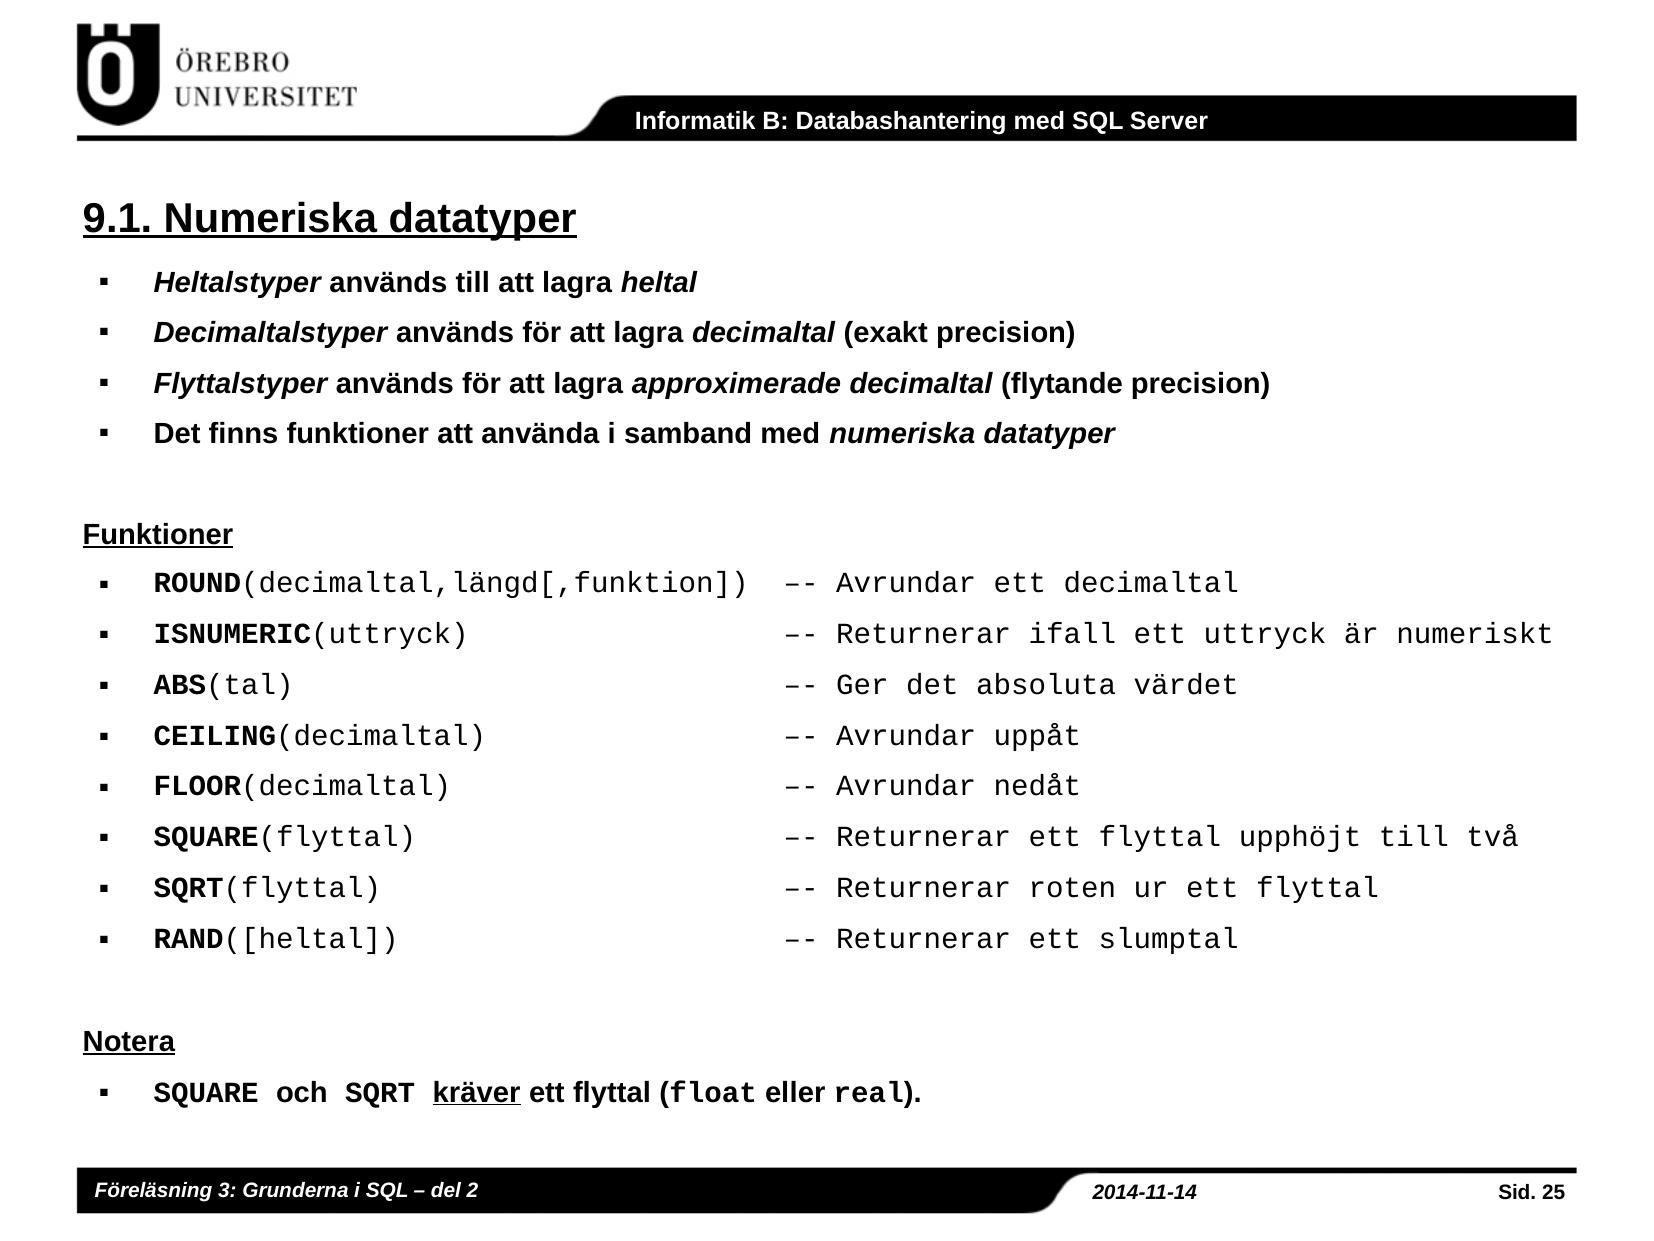

# 9.1. Numeriska datatyper
Heltalstyper används till att lagra heltal
Decimaltalstyper används för att lagra decimaltal (exakt precision)
Flyttalstyper används för att lagra approximerade decimaltal (flytande precision)
Det finns funktioner att använda i samband med numeriska datatyper
Funktioner
ROUND(decimaltal,längd[,funktion]) –- Avrundar ett decimaltal
ISNUMERIC(uttryck) –- Returnerar ifall ett uttryck är numeriskt
ABS(tal) –- Ger det absoluta värdet
CEILING(decimaltal) –- Avrundar uppåt
FLOOR(decimaltal) –- Avrundar nedåt
SQUARE(flyttal) –- Returnerar ett flyttal upphöjt till två
SQRT(flyttal) –- Returnerar roten ur ett flyttal
RAND([heltal]) –- Returnerar ett slumptal
Notera
SQUARE och SQRT kräver ett flyttal (float eller real).
Föreläsning 3: Grunderna i SQL – del 2
2014-11-14
25